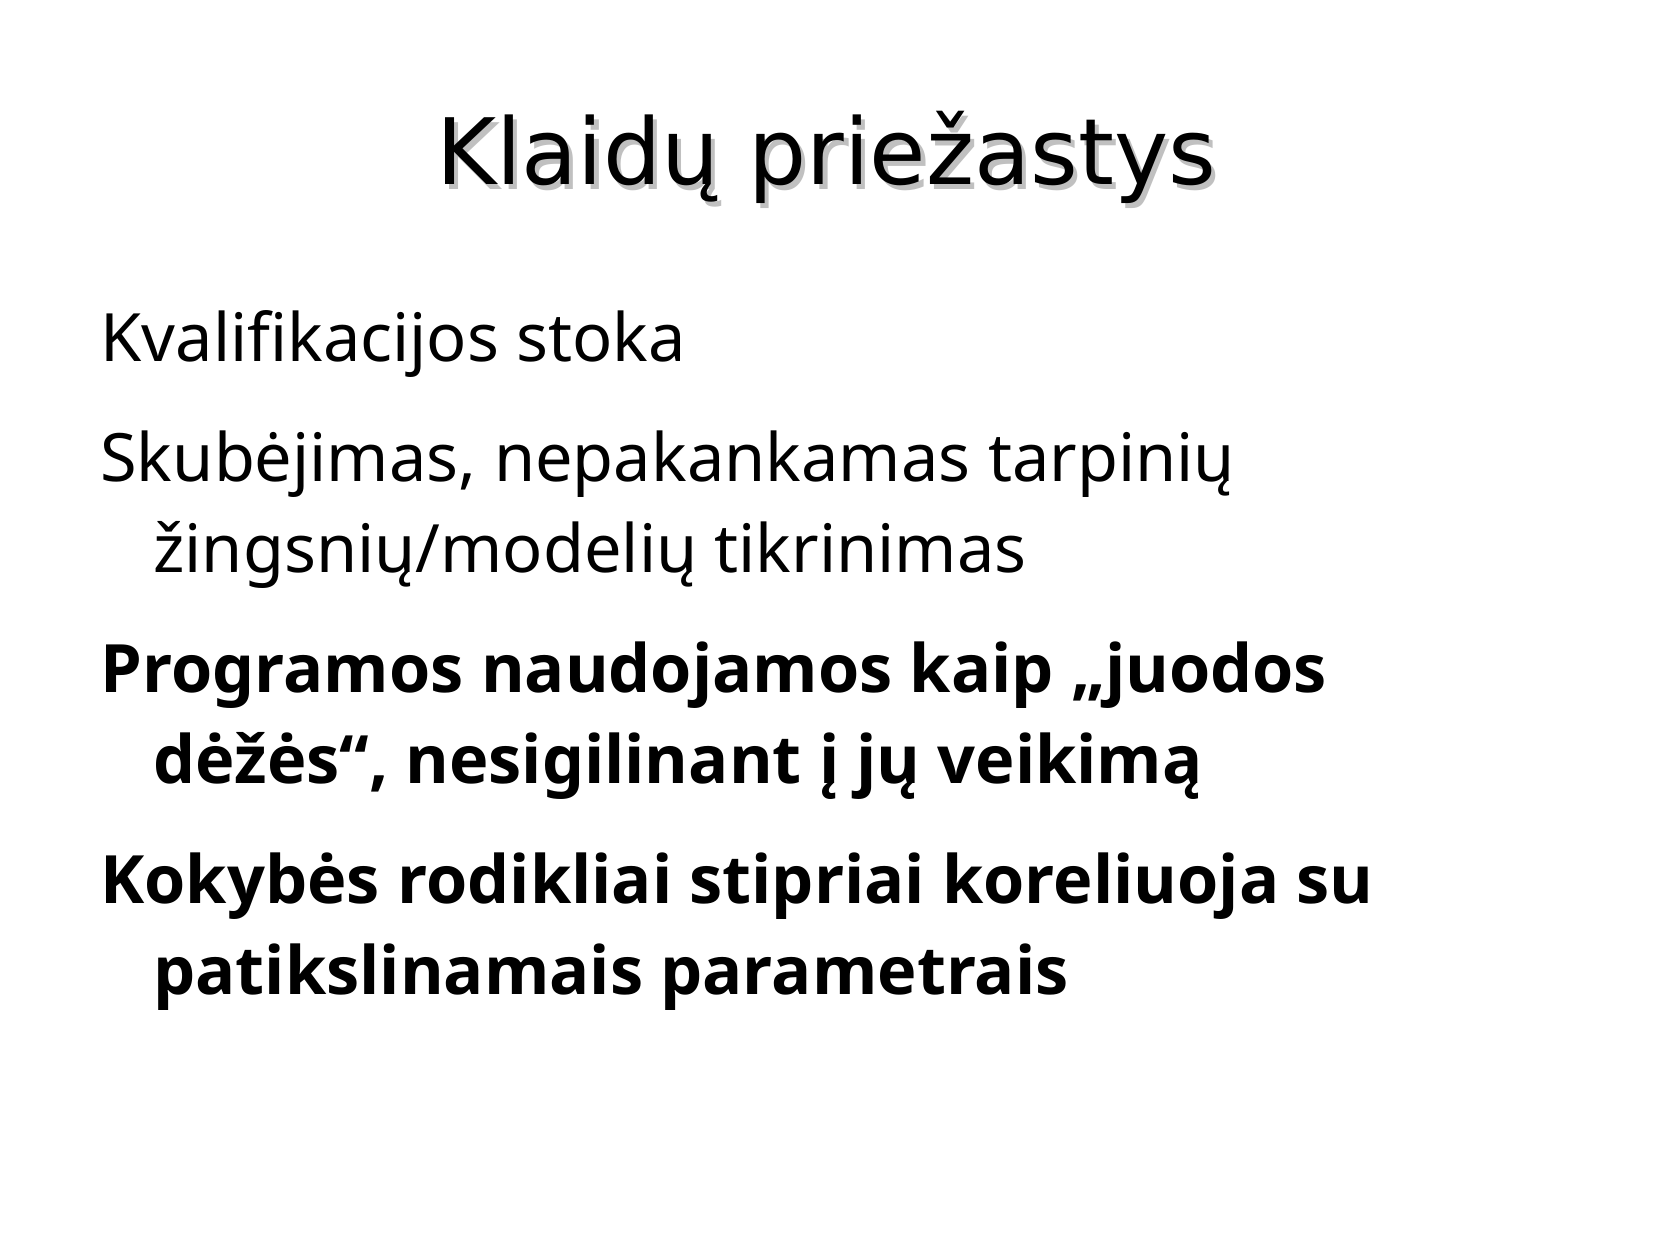

# Klaidų priežastys
Kvalifikacijos stoka
Skubėjimas, nepakankamas tarpinių žingsnių/modelių tikrinimas
Programos naudojamos kaip „juodos dėžės“, nesigilinant į jų veikimą
Kokybės rodikliai stipriai koreliuoja su patikslinamais parametrais